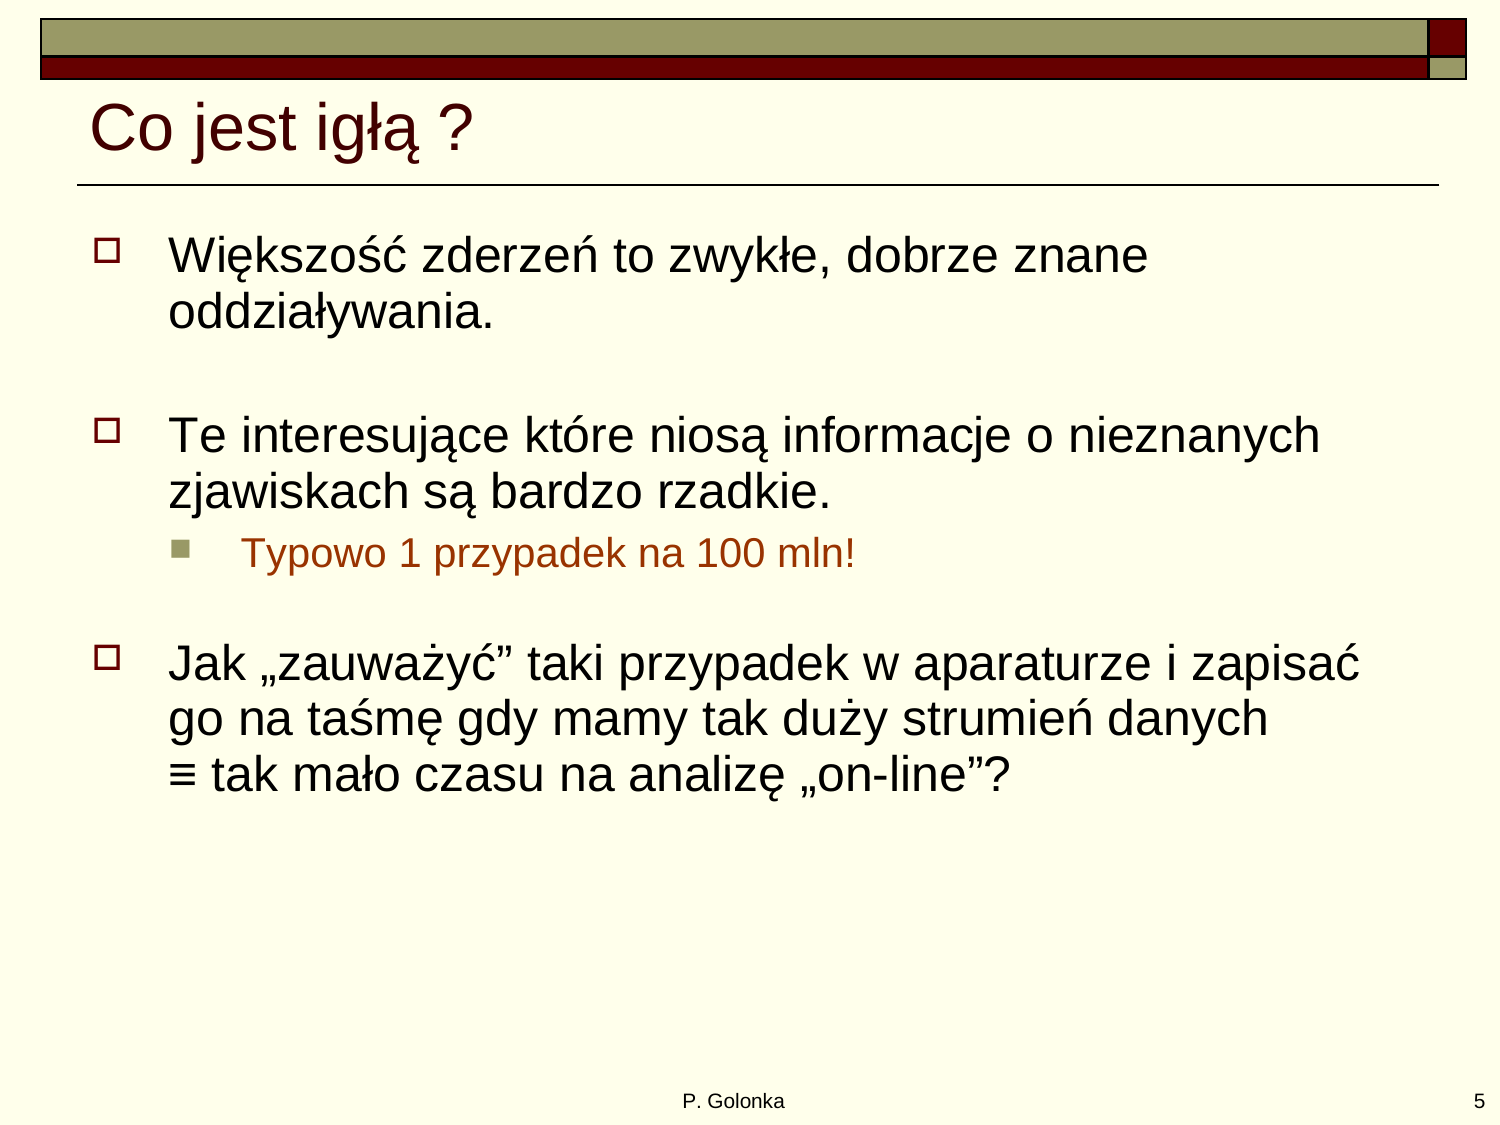

# Co jest igłą ?
Większość zderzeń to zwykłe, dobrze znane oddziaływania.
Te interesujące które niosą informacje o nieznanych zjawiskach są bardzo rzadkie.
Typowo 1 przypadek na 100 mln!
Jak „zauważyć” taki przypadek w aparaturze i zapisać go na taśmę gdy mamy tak duży strumień danych
≡ tak mało czasu na analizę „on-line”?
P. Golonka
5